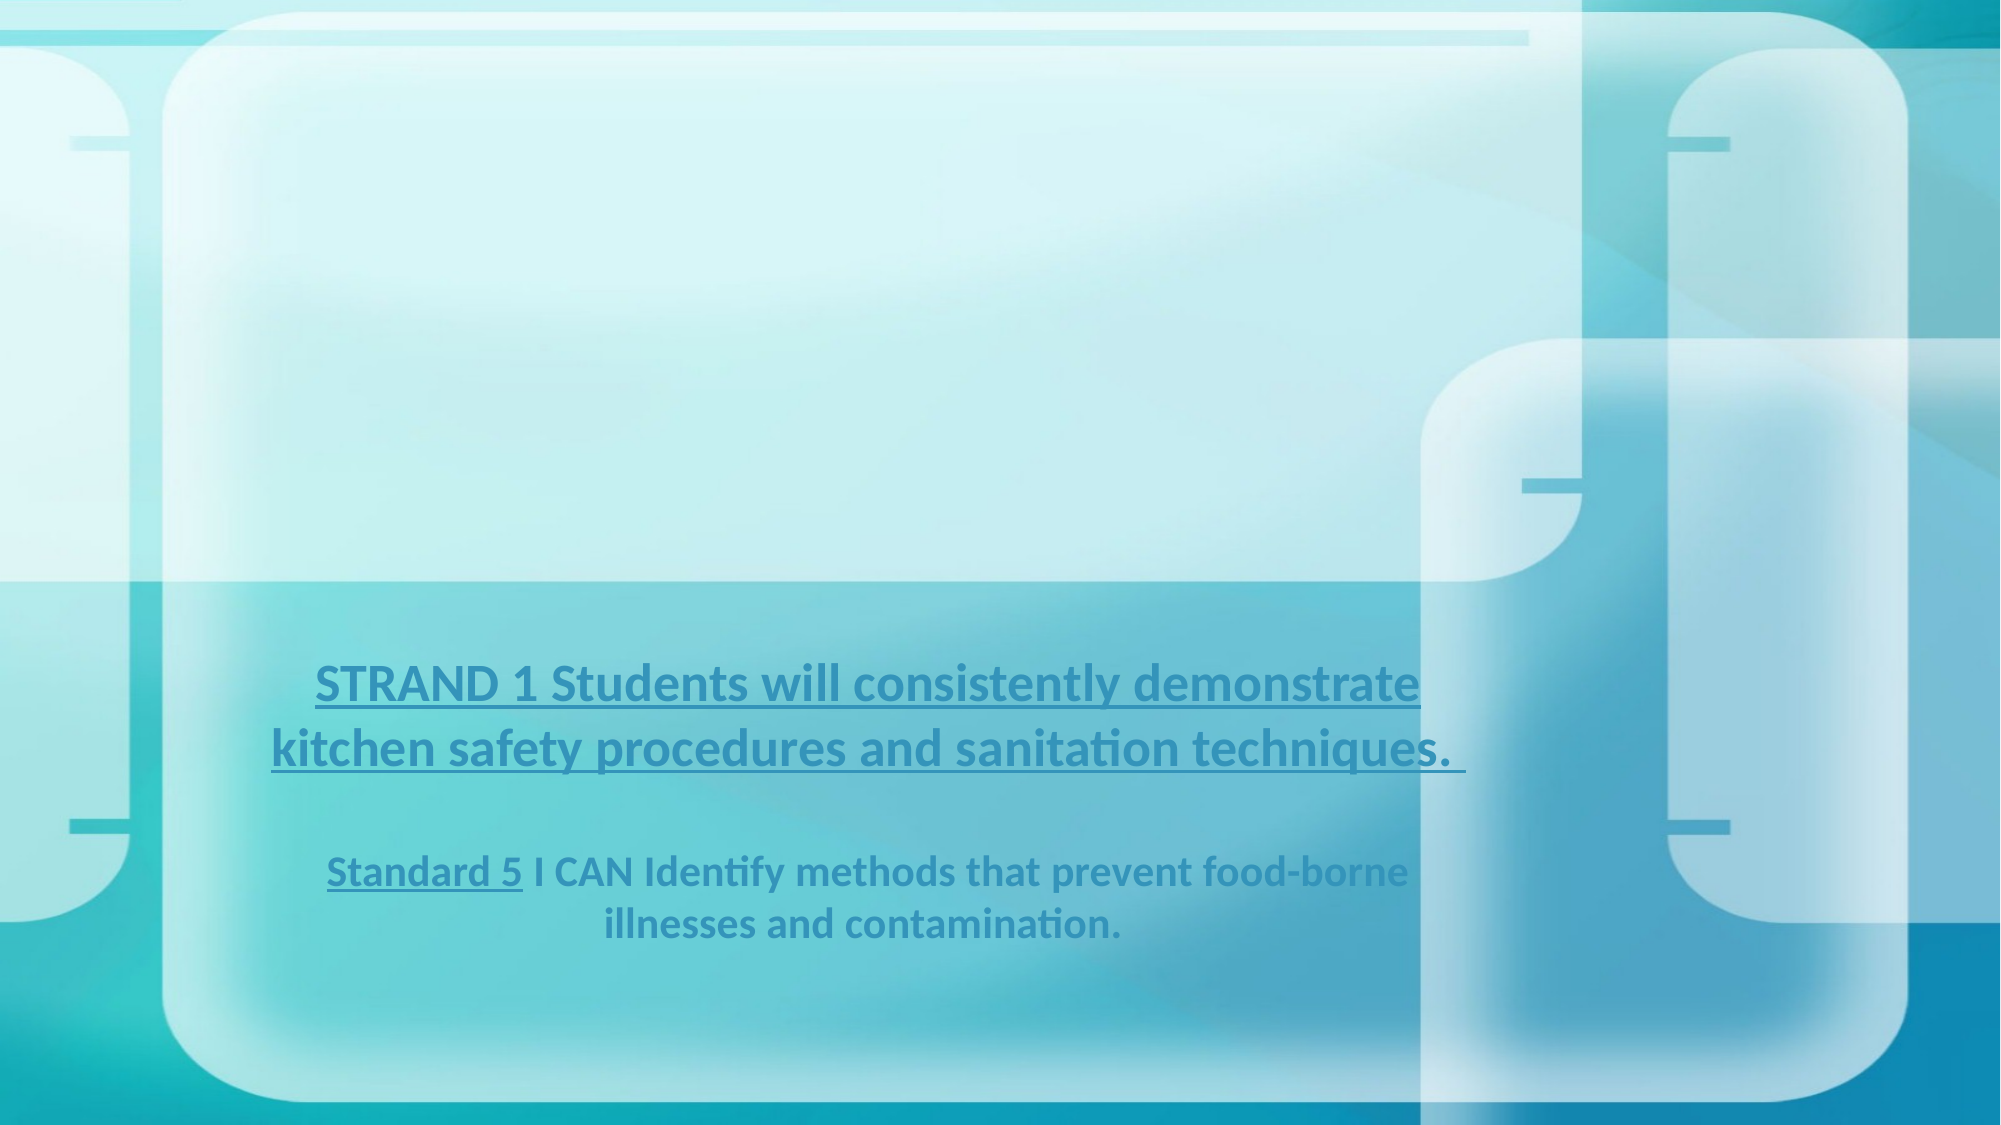

# STRAND 1 Students will consistently demonstrate kitchen safety procedures and sanitation techniques. Standard 5 I CAN Identify methods that prevent food-borne illnesses and contamination.